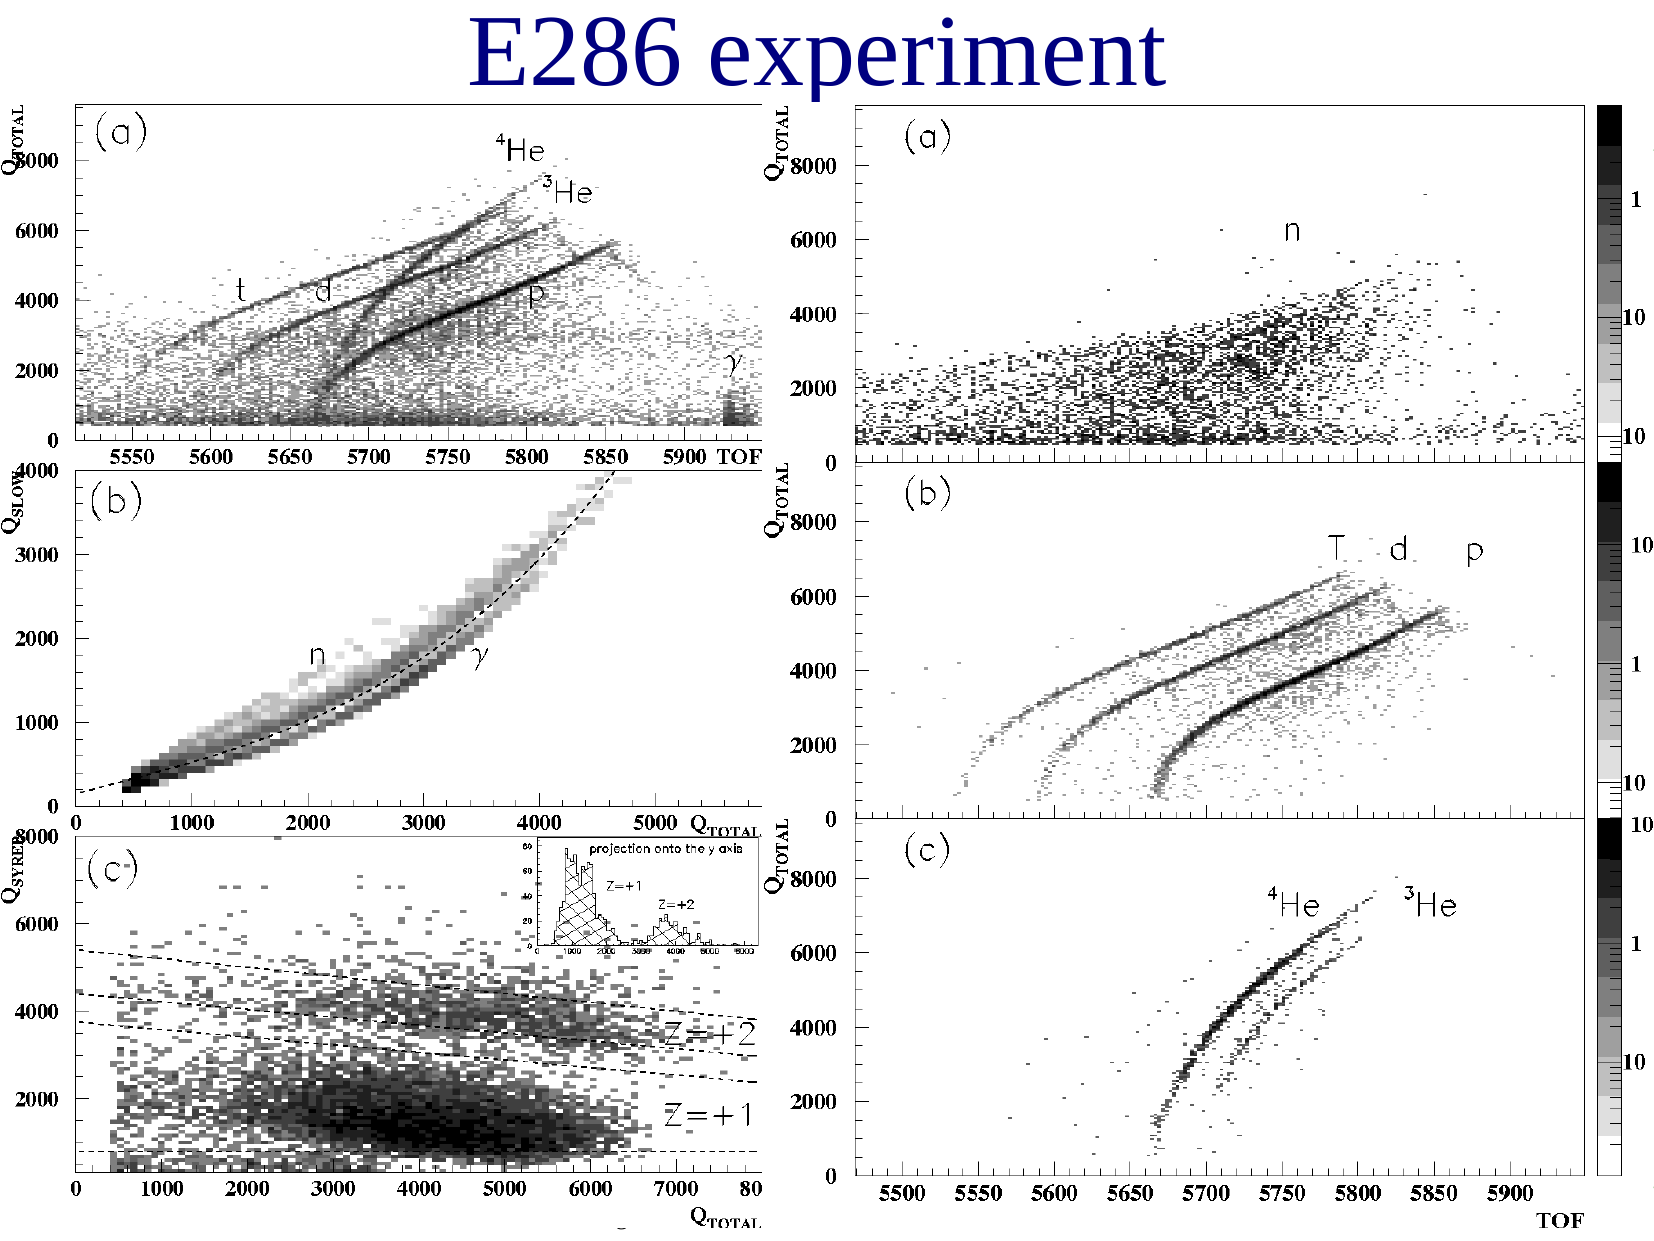

# E286 experiment
Eur. Phys. J. A18 (2003) p.645-651
K. Mikhailov. NDET for MPD. MPD meeting, Dubna, Dec 15 2009